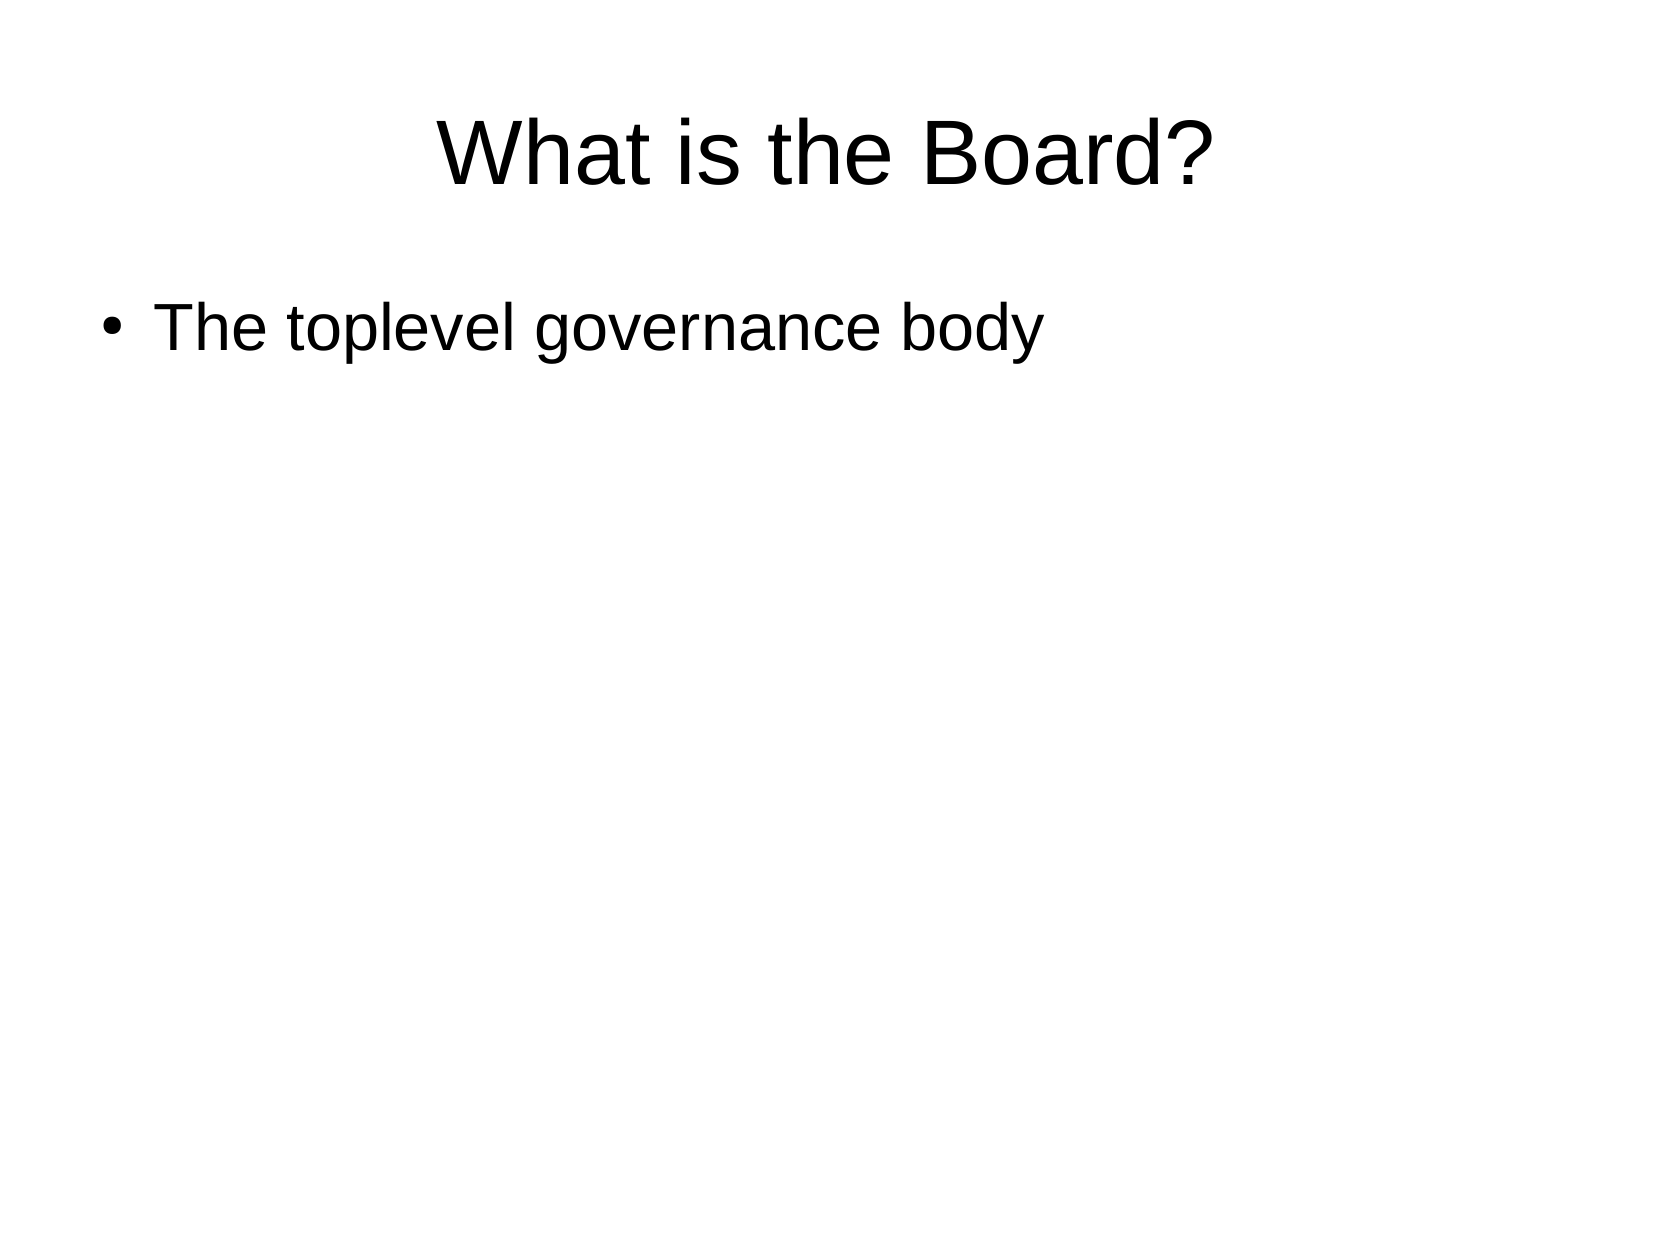

# What is the Board?
The toplevel governance body